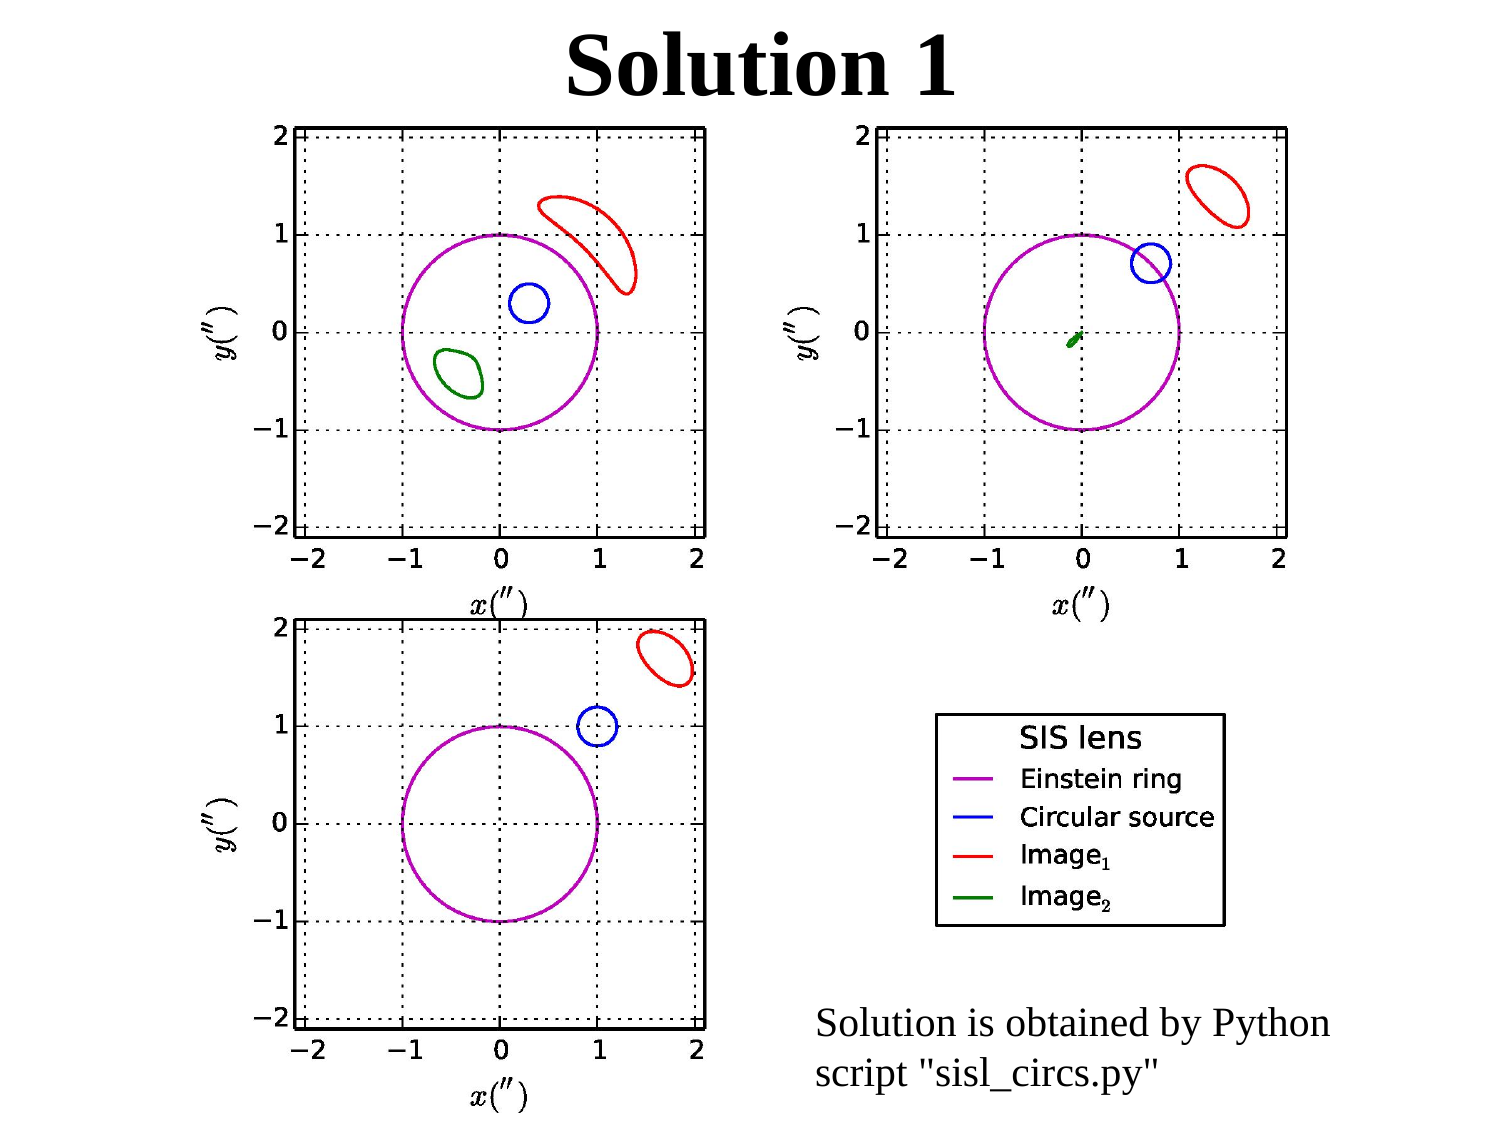

# Solution 1
Solution is obtained by Python script "sisl_circs.py"